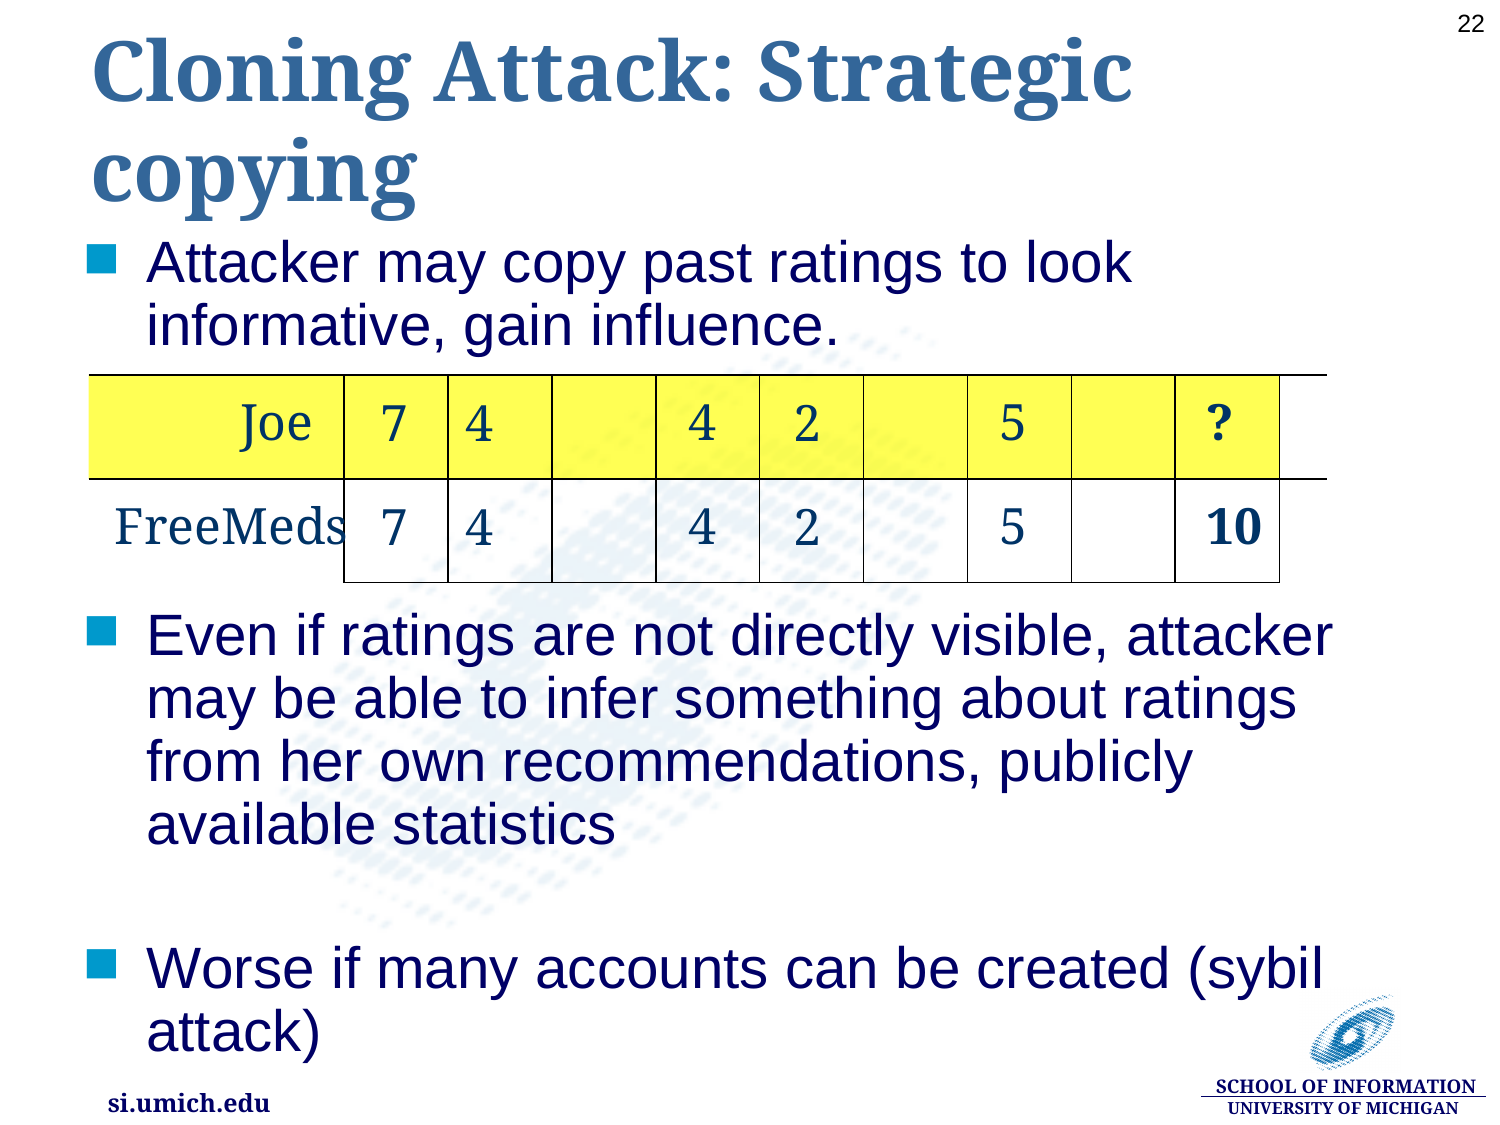

# Cloning Attack: Strategic copying
Attacker may copy past ratings to look informative, gain influence.
Even if ratings are not directly visible, attacker may be able to infer something about ratings from her own recommendations, publicly available statistics
Worse if many accounts can be created (sybil attack)
?
Joe
4
5
4
2
7
10
FreeMeds
4
5
4
2
7